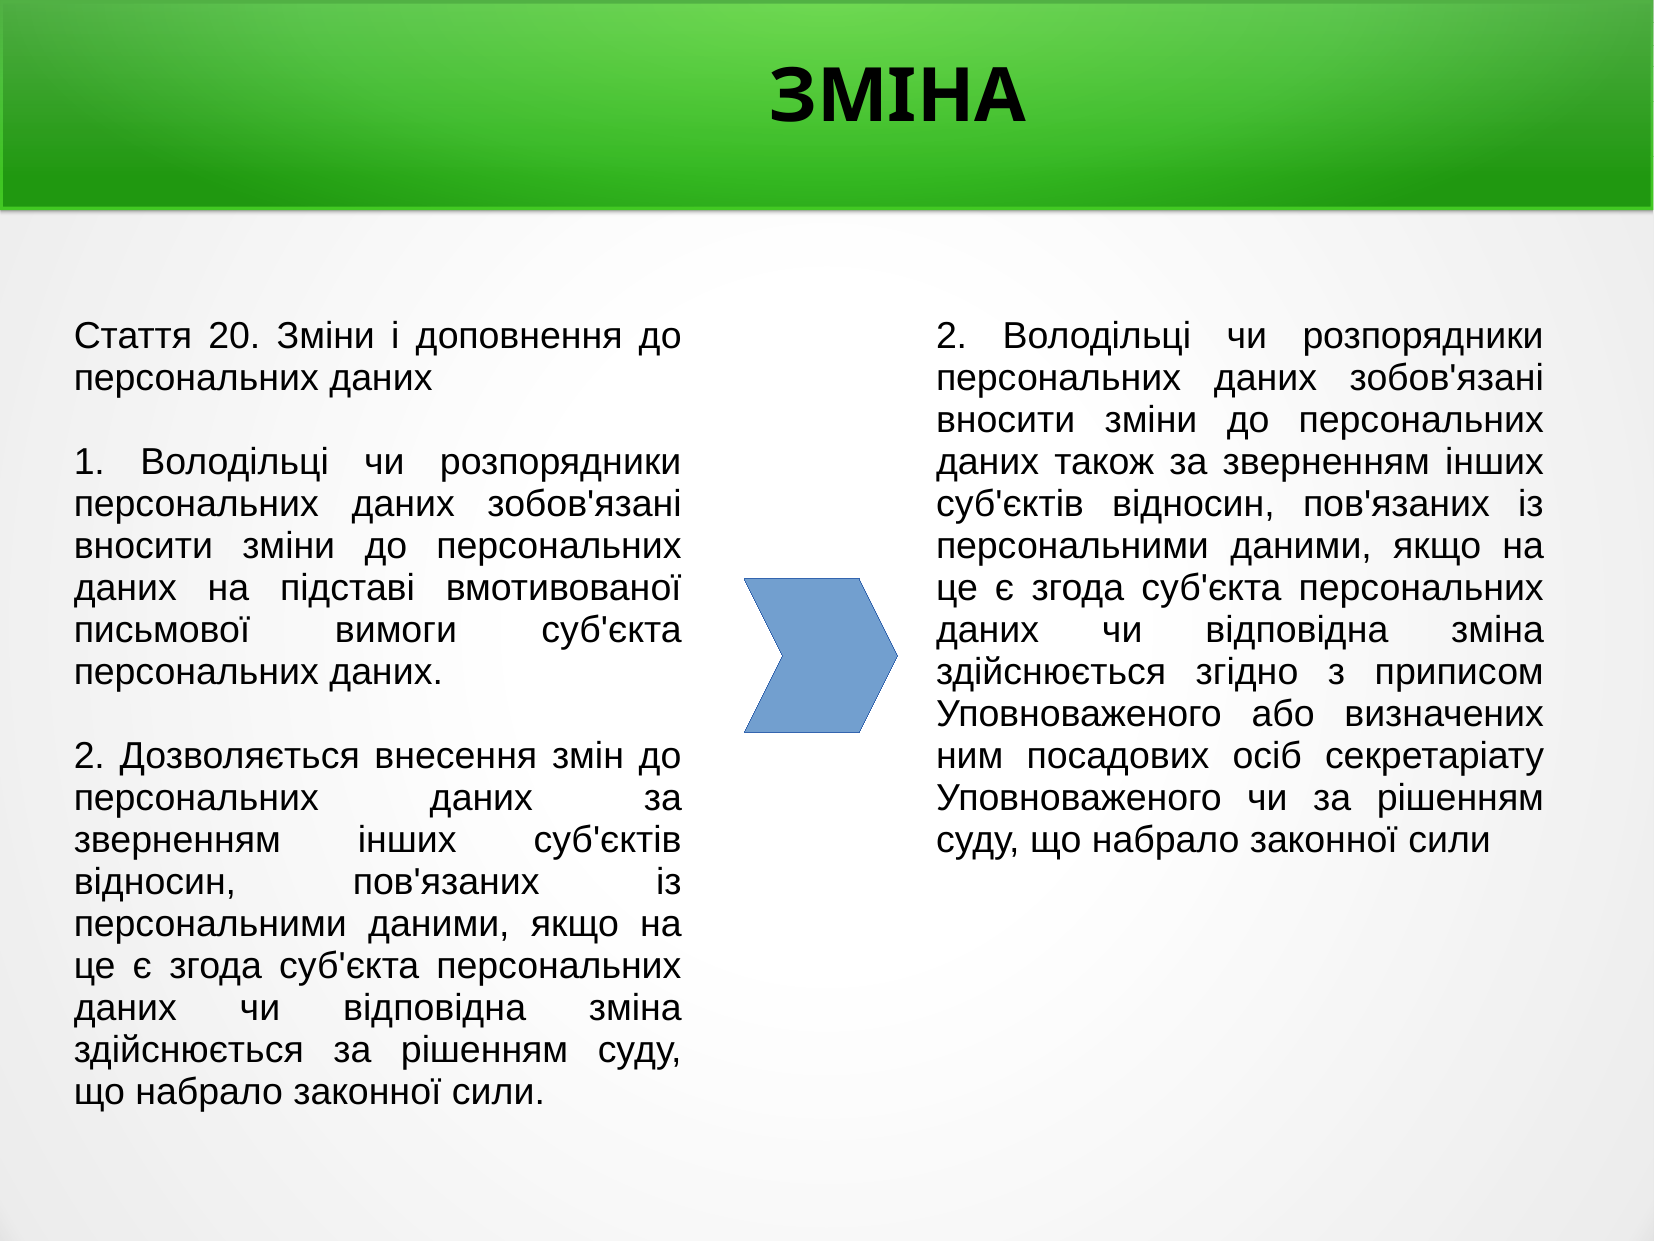

ЗМІНА
Стаття 20. Зміни і доповнення до персональних даних
1. Володільці чи розпорядники персональних даних зобов'язані вносити зміни до персональних даних на підставі вмотивованої письмової вимоги суб'єкта персональних даних.
2. Дозволяється внесення змін до персональних даних за зверненням інших суб'єктів відносин, пов'язаних із персональними даними, якщо на це є згода суб'єкта персональних даних чи відповідна зміна здійснюється за рішенням суду, що набрало законної сили.
2. Володільці чи розпорядники персональних даних зобов'язані вносити зміни до персональних даних також за зверненням інших суб'єктів відносин, пов'язаних із персональними даними, якщо на це є згода суб'єкта персональних даних чи відповідна зміна здійснюється згідно з приписом Уповноваженого або визначених ним посадових осіб секретаріату Уповноваженого чи за рішенням суду, що набрало законної сили